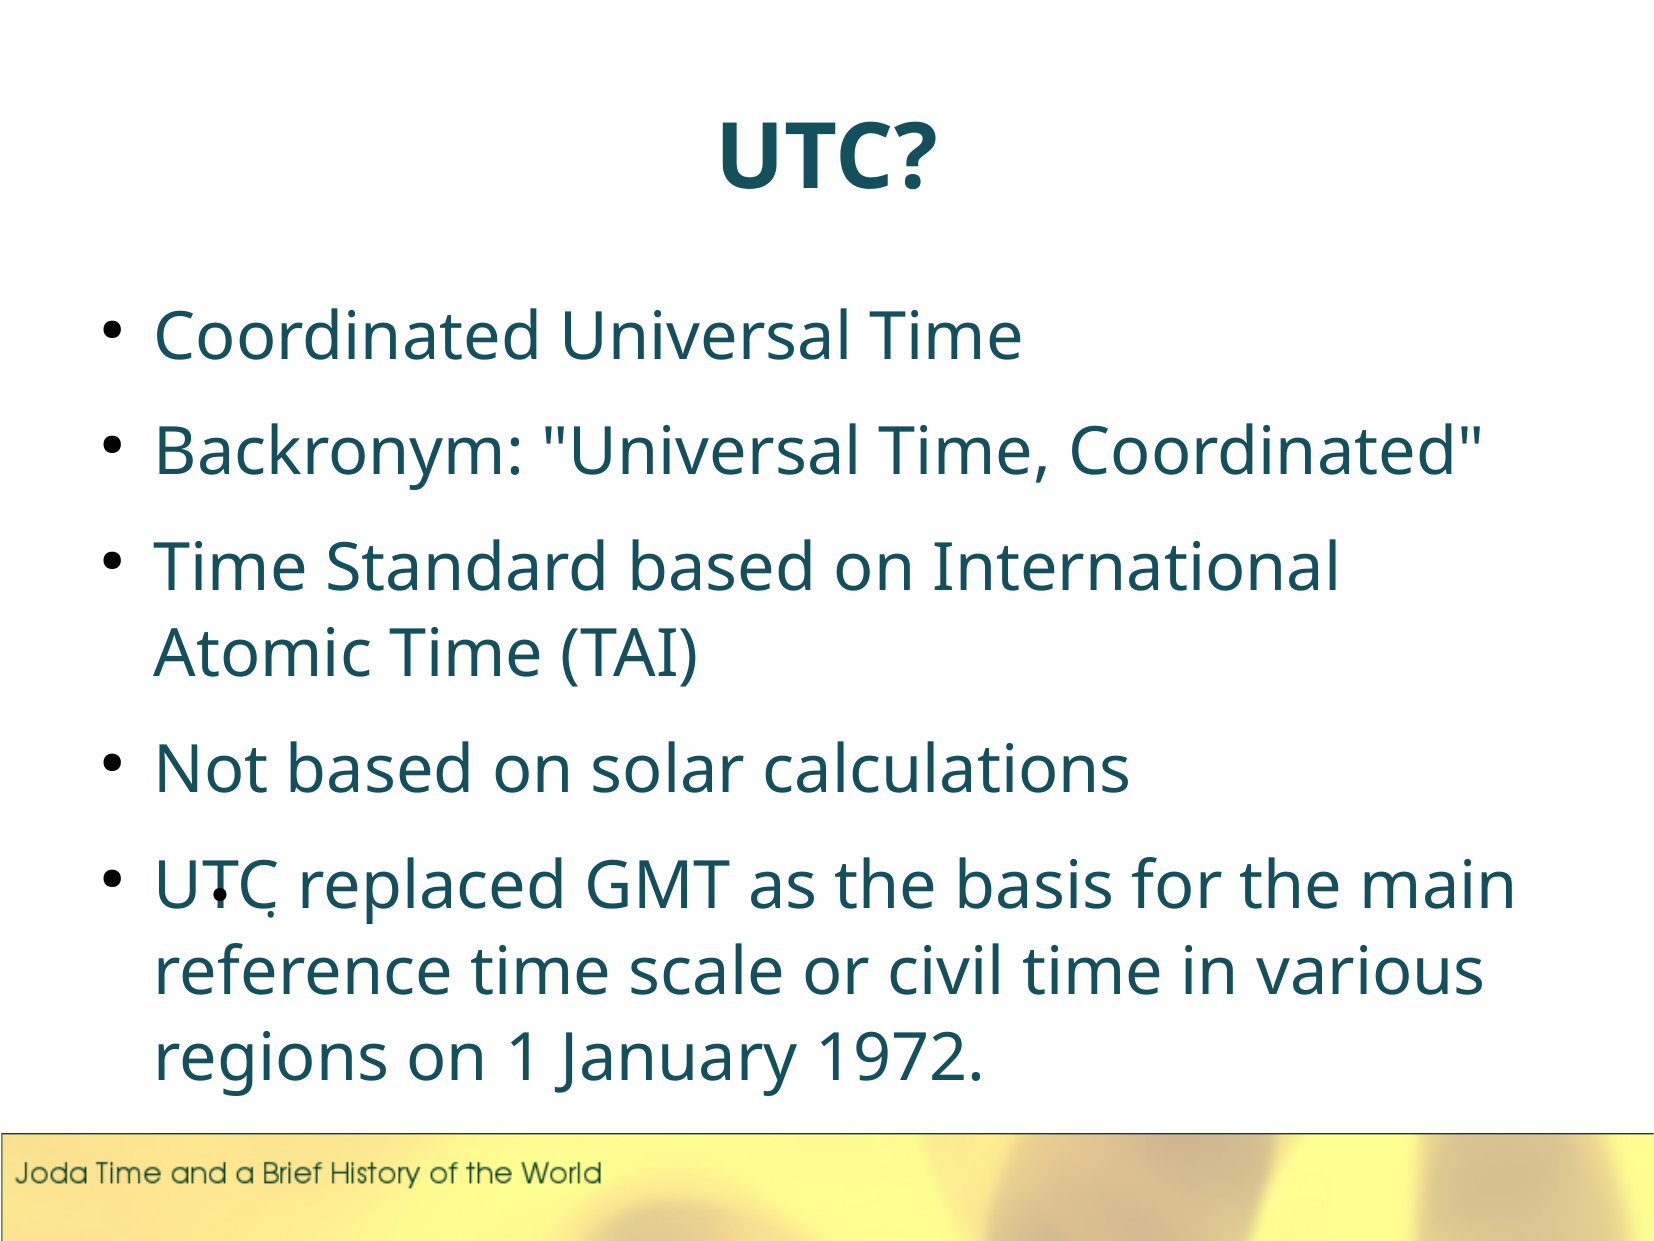

# UTC?
Coordinated Universal Time
Backronym: "Universal Time, Coordinated"
Time Standard based on International Atomic Time (TAI)
Not based on solar calculations
UTC replaced GMT as the basis for the main reference time scale or civil time in various regions on 1 January 1972.
.